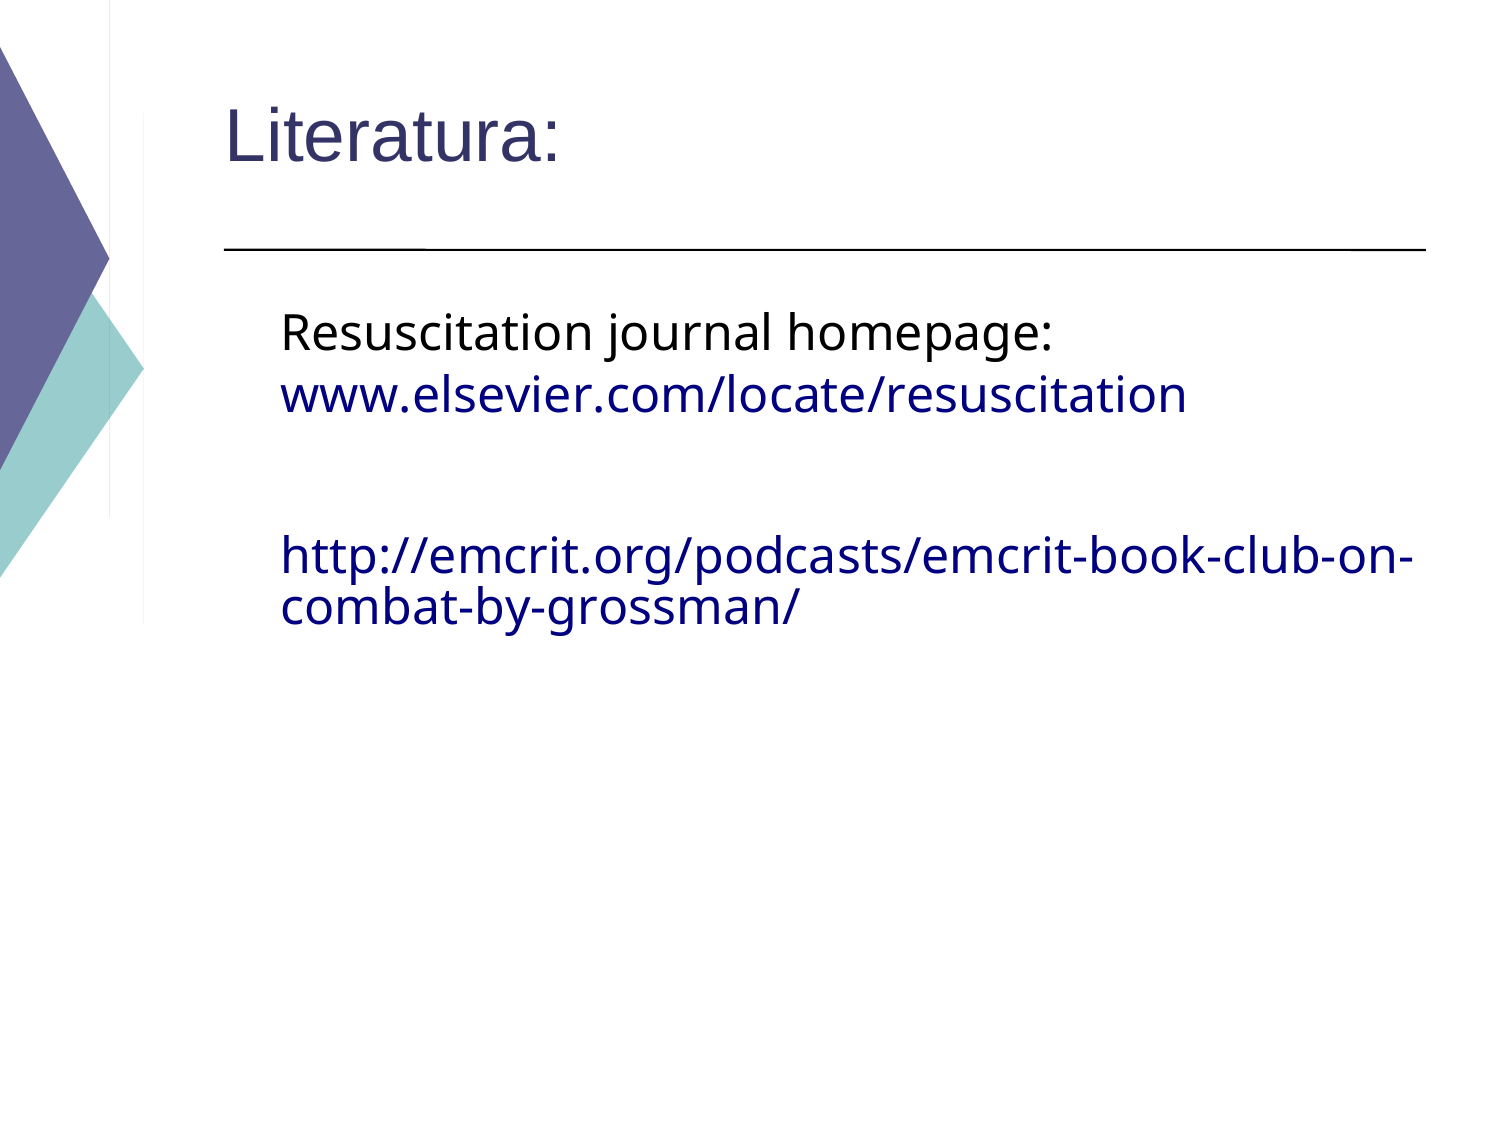

# Literatura:
Resuscitation journal homepage:
www.elsevier.com/locate/resuscitation
http://emcrit.org/podcasts/emcrit-book-club-on-combat-by-grossman/